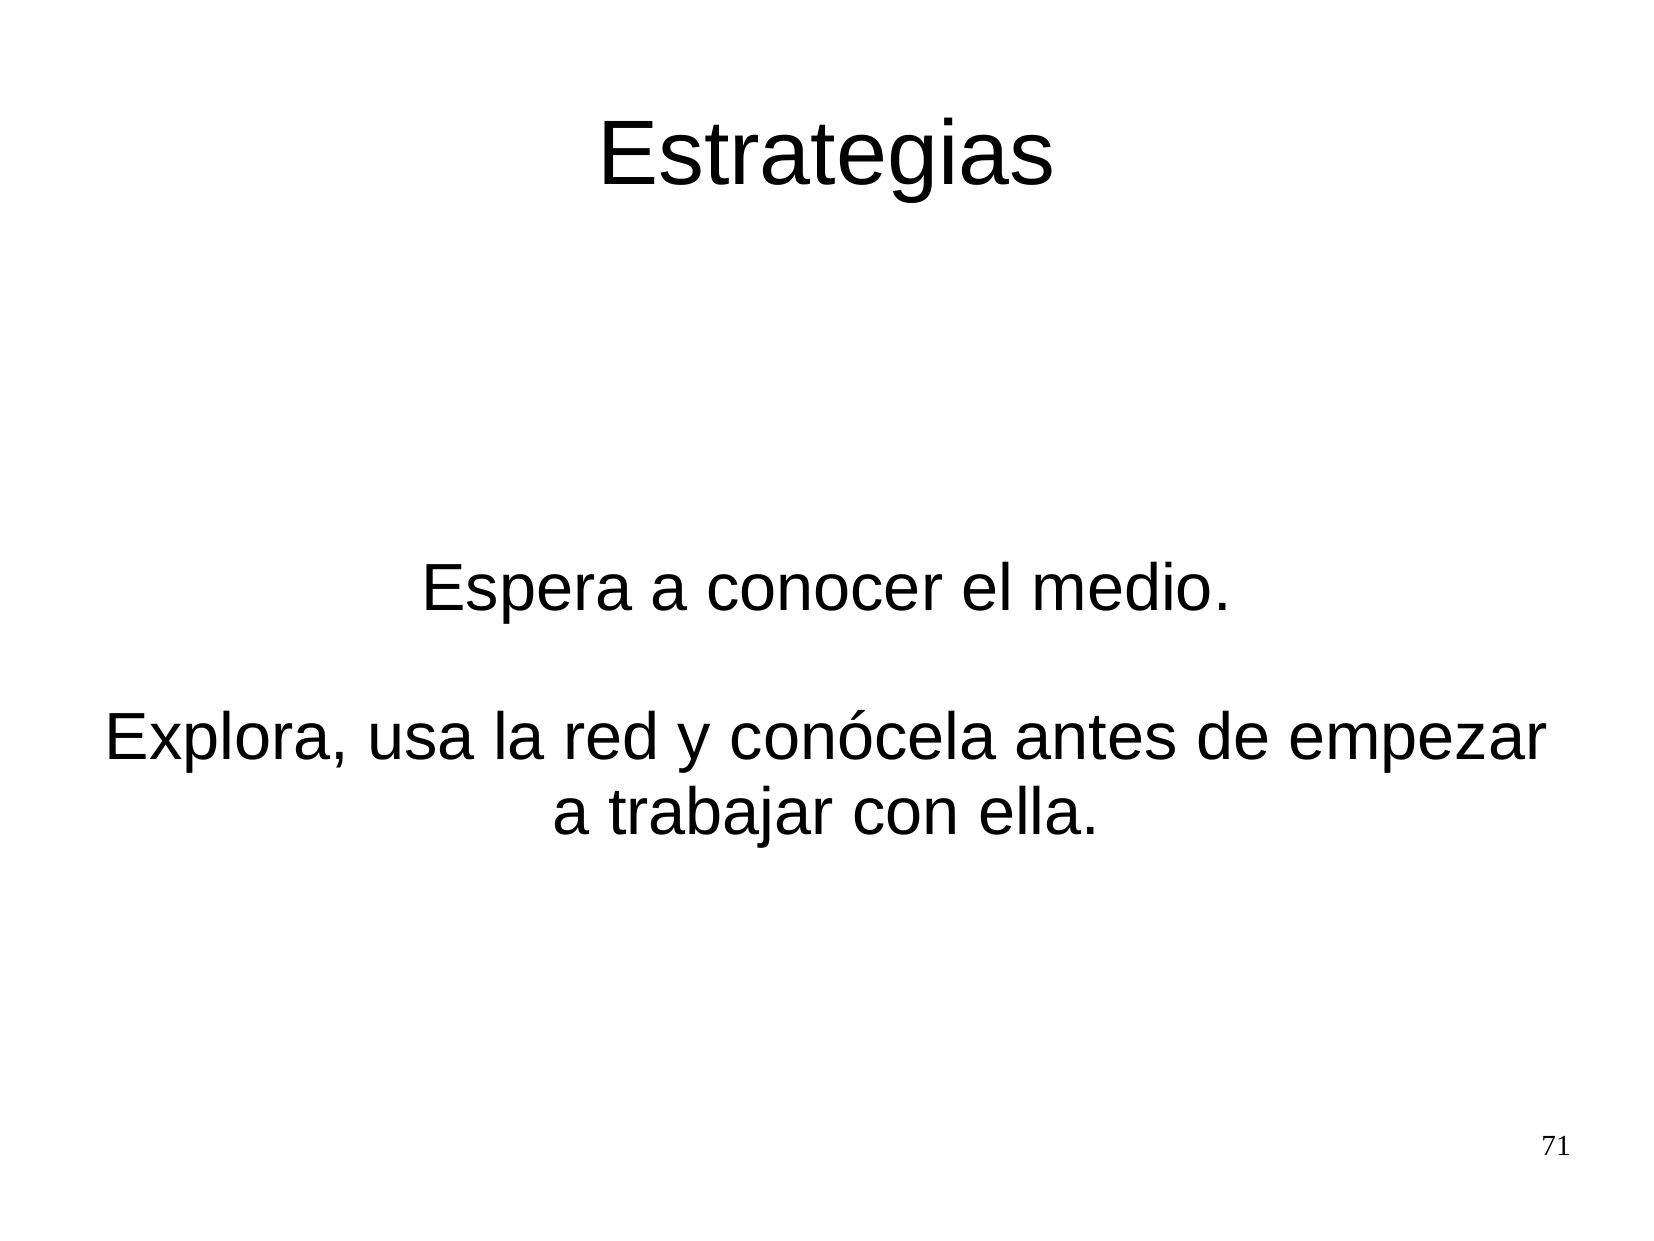

# Estrategias
Espera a conocer el medio.
Explora, usa la red y conócela antes de empezar a trabajar con ella.
71